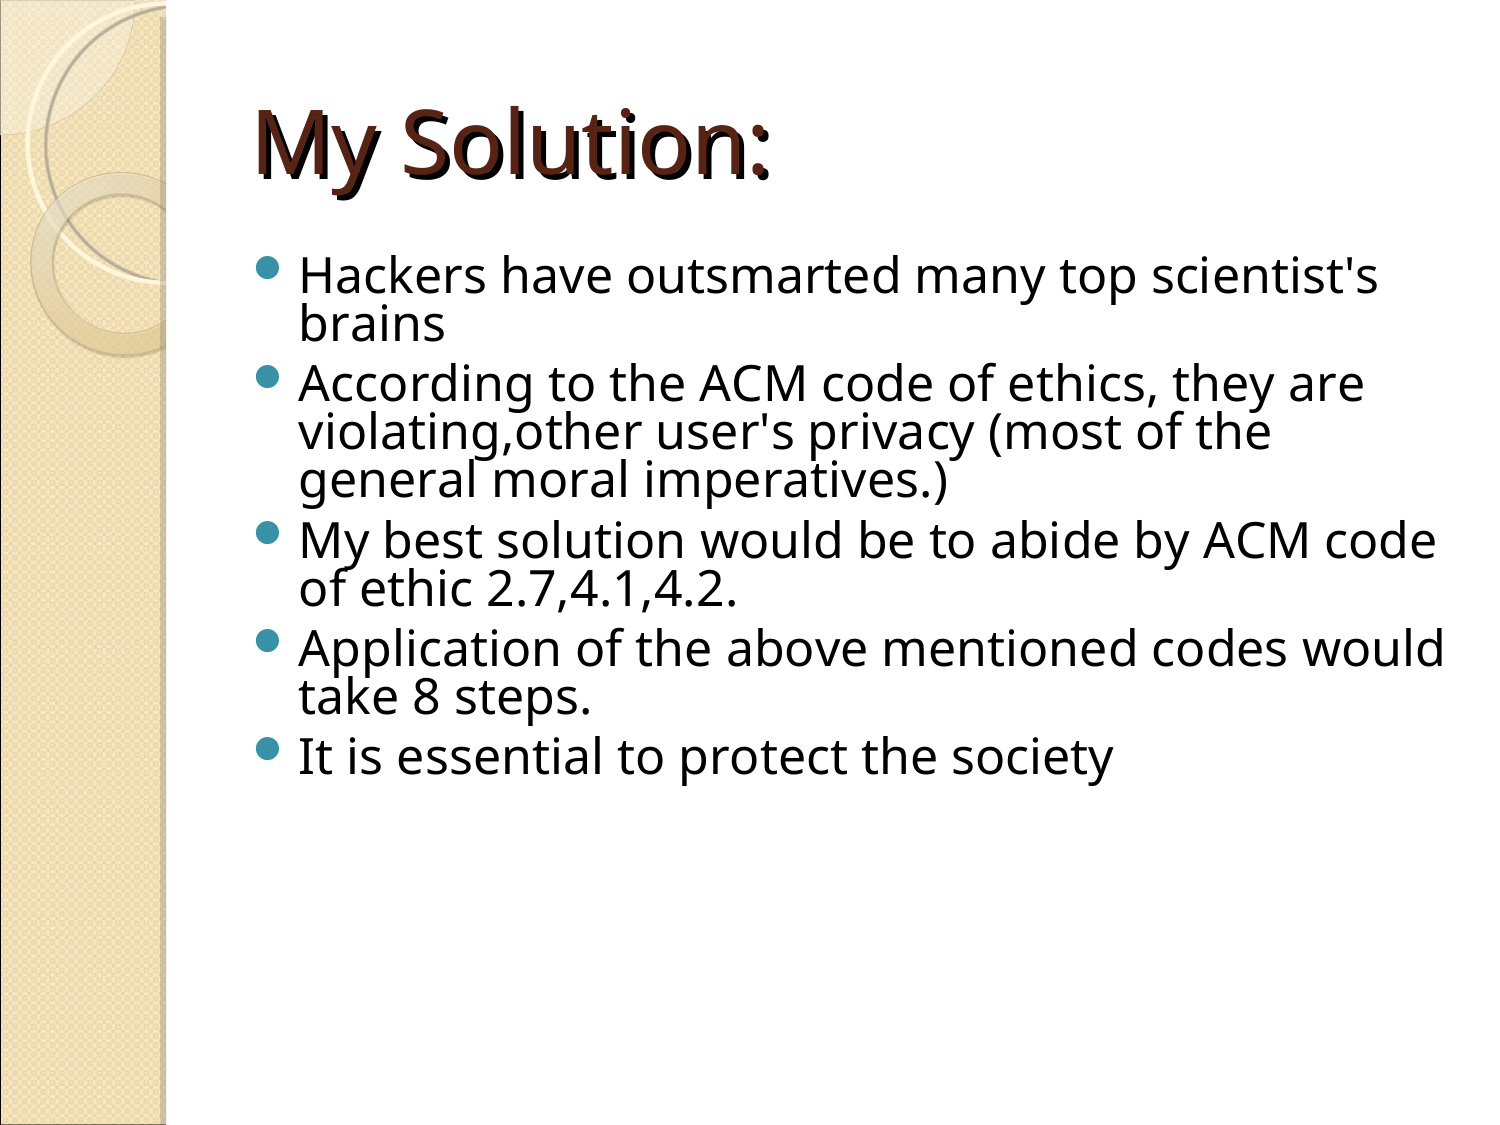

My Solution:
Hackers have outsmarted many top scientist's brains
According to the ACM code of ethics, they are violating,other user's privacy (most of the general moral imperatives.)
My best solution would be to abide by ACM code of ethic 2.7,4.1,4.2.
Application of the above mentioned codes would take 8 steps.
It is essential to protect the society